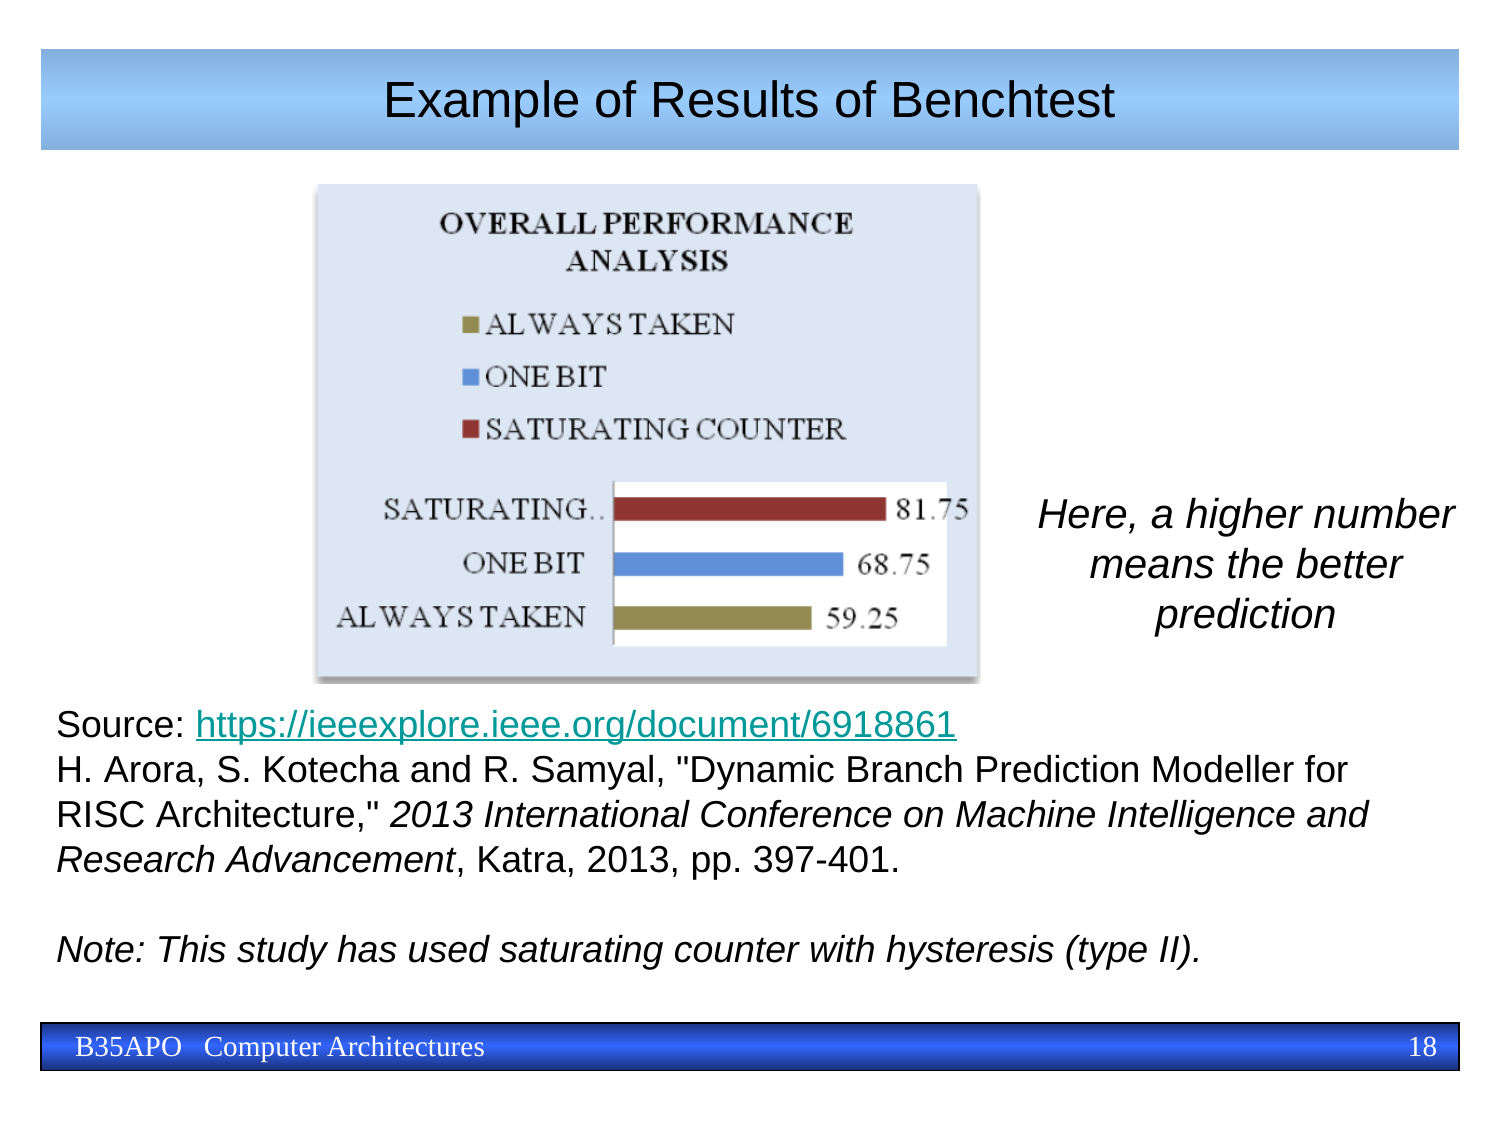

# Example of Results of Benchtest
Here, a higher number means the better prediction
Source: https://ieeexplore.ieee.org/document/6918861
H. Arora, S. Kotecha and R. Samyal, "Dynamic Branch Prediction Modeller for RISC Architecture," 2013 International Conference on Machine Intelligence and Research Advancement, Katra, 2013, pp. 397-401.
Note: This study has used saturating counter with hysteresis (type II).
B35APO Computer Architectures
18